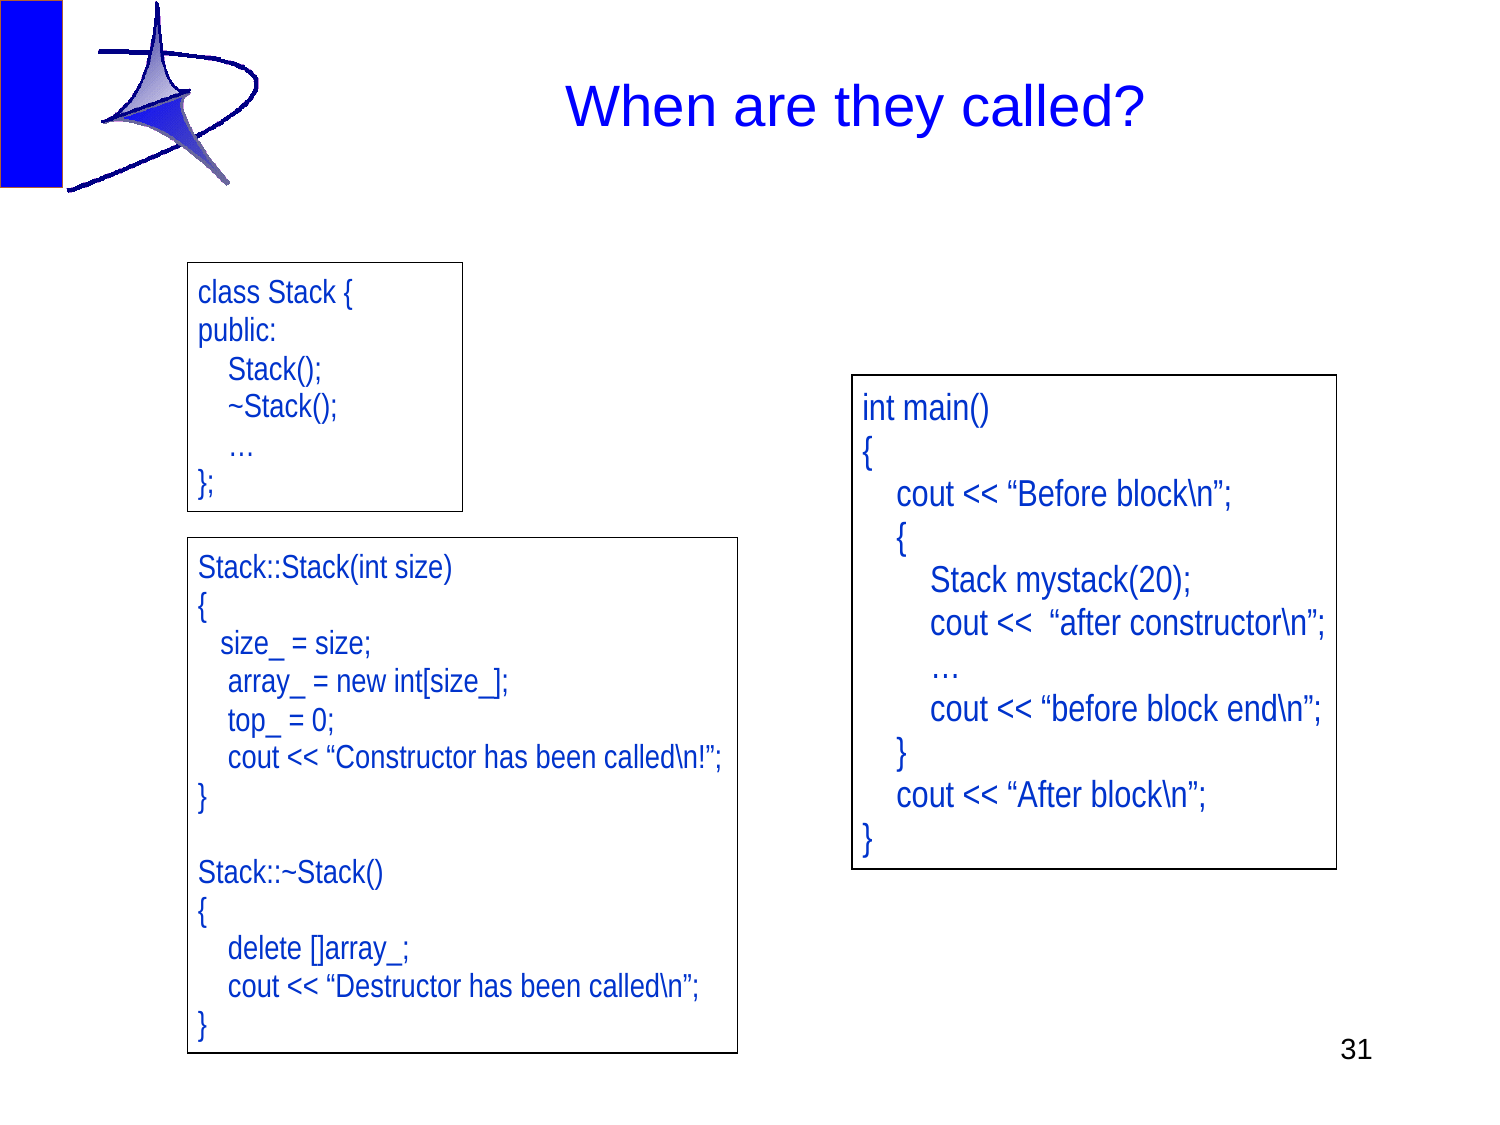

# When are they called?
class Stack {
public:
 Stack();
 ~Stack();
 …
};
int main()
{
 cout << “Before block\n”;
 {
 Stack mystack(20);
 cout << “after constructor\n”;
 …
 cout << “before block end\n”;
 }
 cout << “After block\n”;
}
Stack::Stack(int size)
{
 size_ = size;
 array_ = new int[size_];
 top_ = 0;
 cout << “Constructor has been called\n!”;
}
Stack::~Stack()
{
 delete []array_;
 cout << “Destructor has been called\n”;
}
31